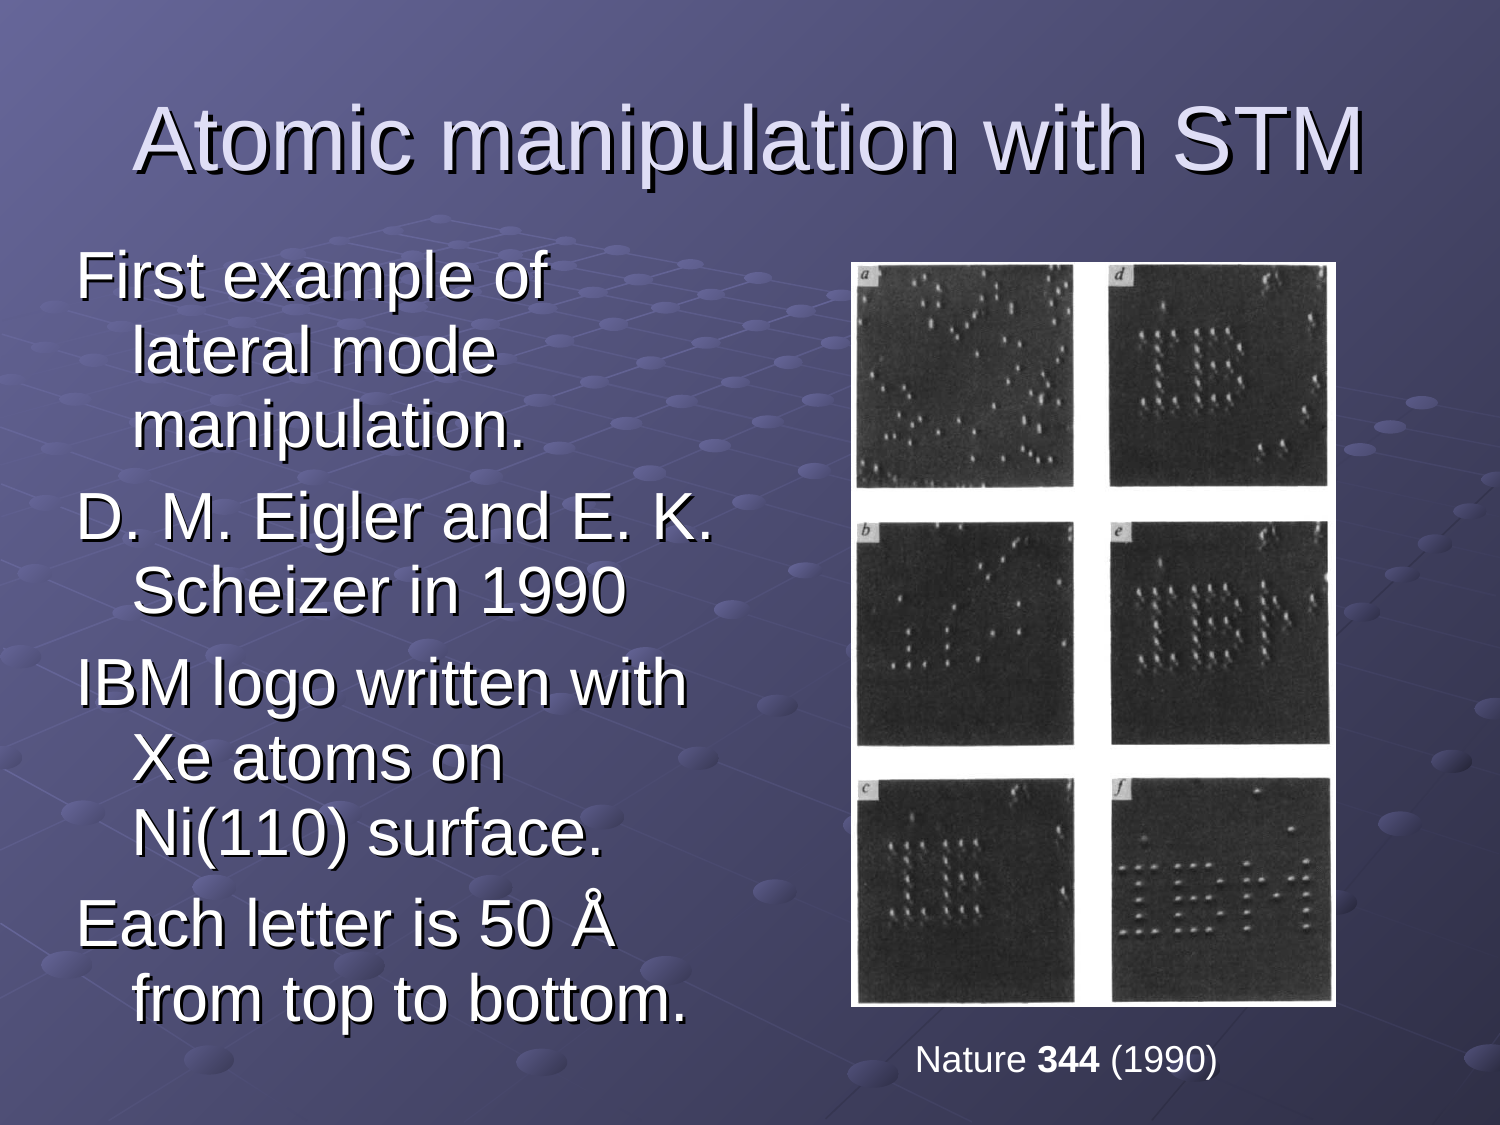

# Atomic manipulation with STM
First example of lateral mode manipulation.
D. M. Eigler and E. K. Scheizer in 1990
IBM logo written with Xe atoms on Ni(110) surface.
Each letter is 50 Å from top to bottom.
Nature 344 (1990)